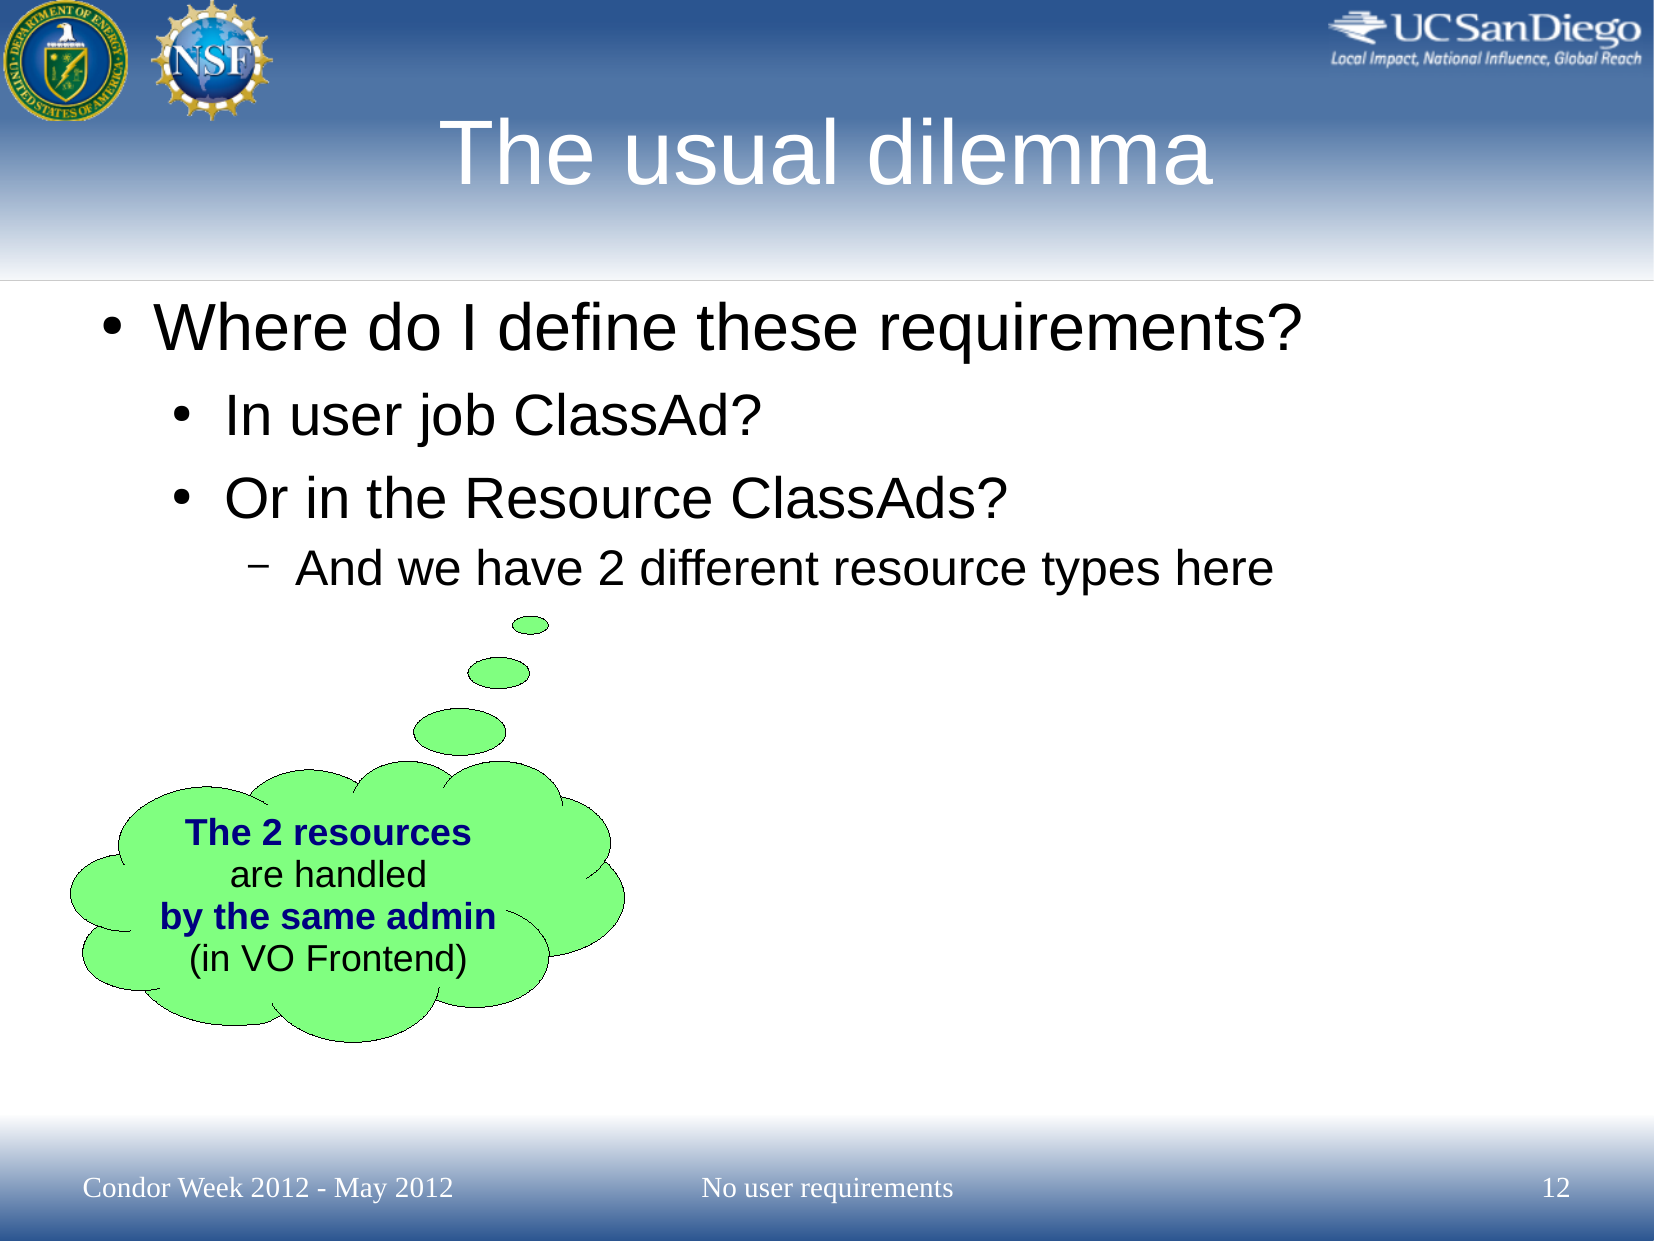

# The usual dilemma
Where do I define these requirements?
In user job ClassAd?
Or in the Resource ClassAds?
And we have 2 different resource types here
The 2 resources
are handled
by the same admin
(in VO Frontend)
Condor Week 2012 - May 2012
No user requirements
12